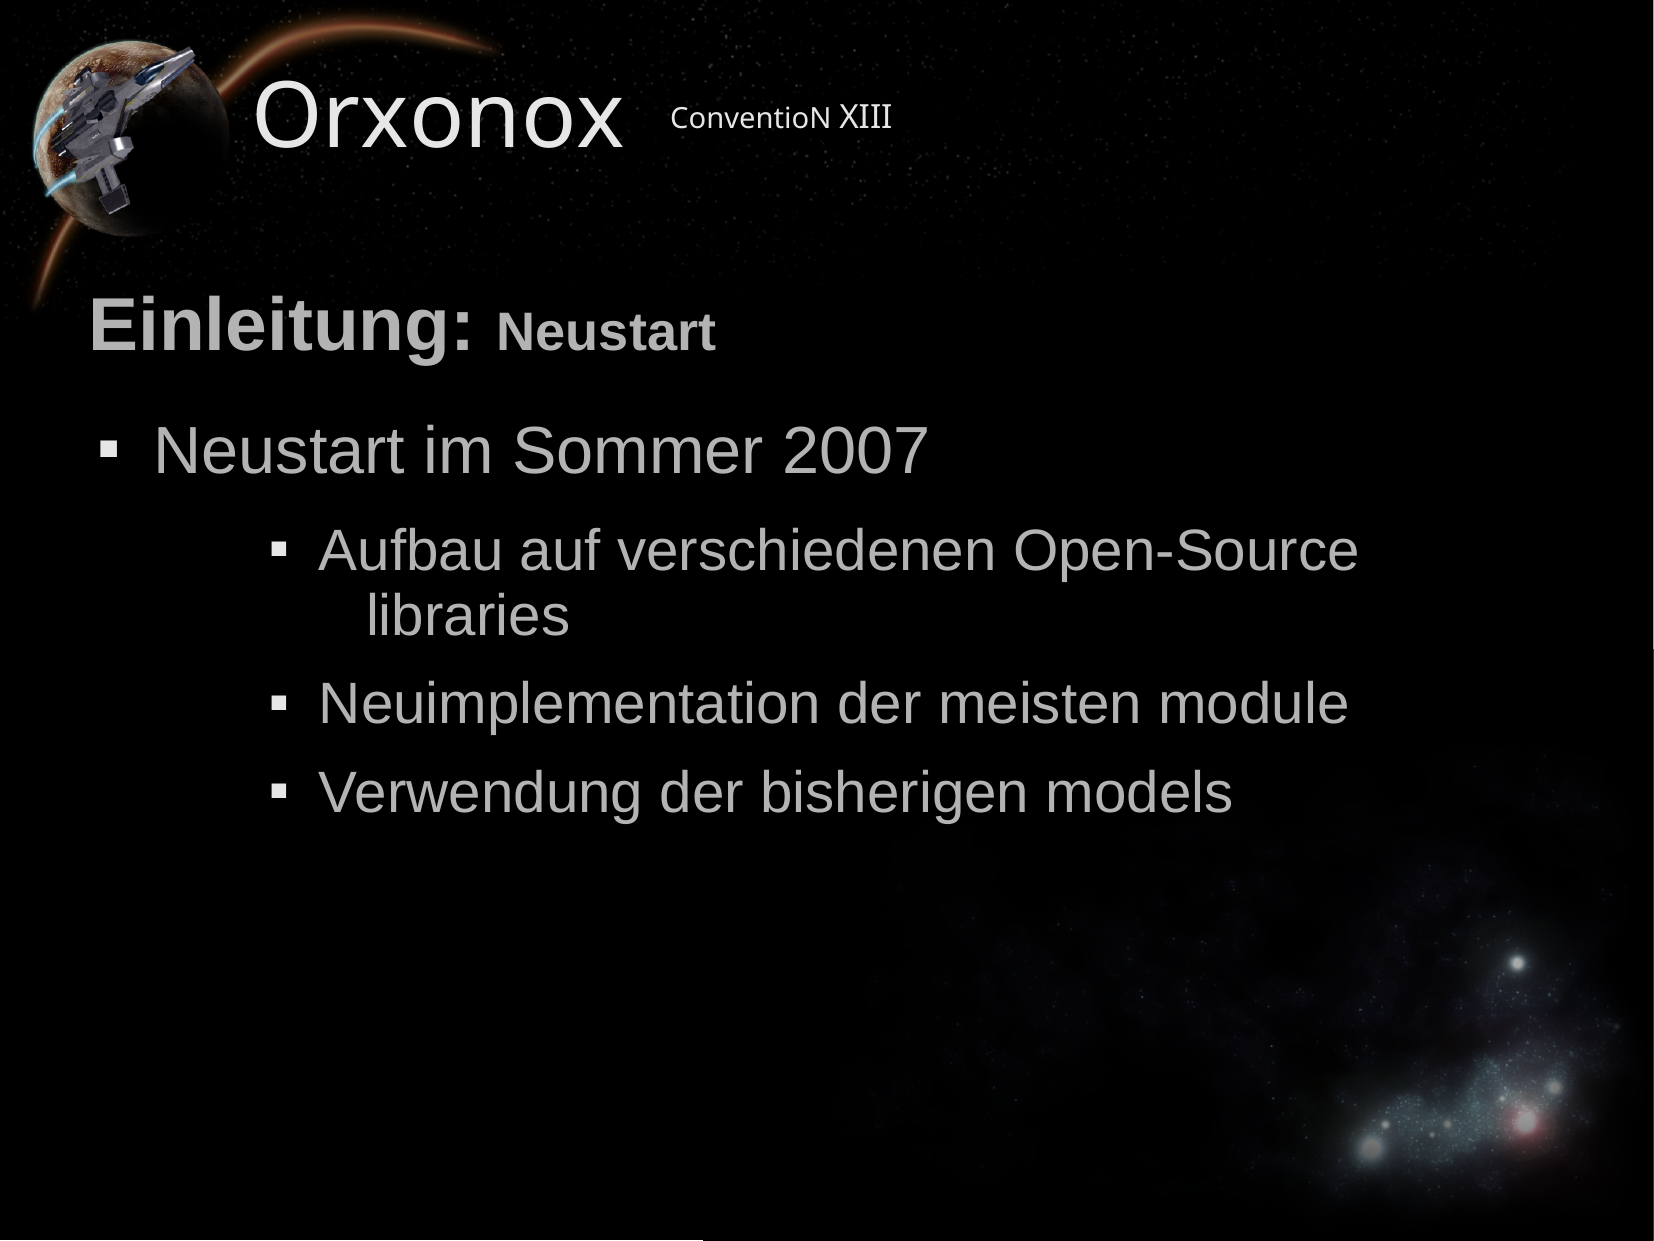

# Einleitung: Neustart
Neustart im Sommer 2007
Aufbau auf verschiedenen Open-Source libraries
Neuimplementation der meisten module
Verwendung der bisherigen models